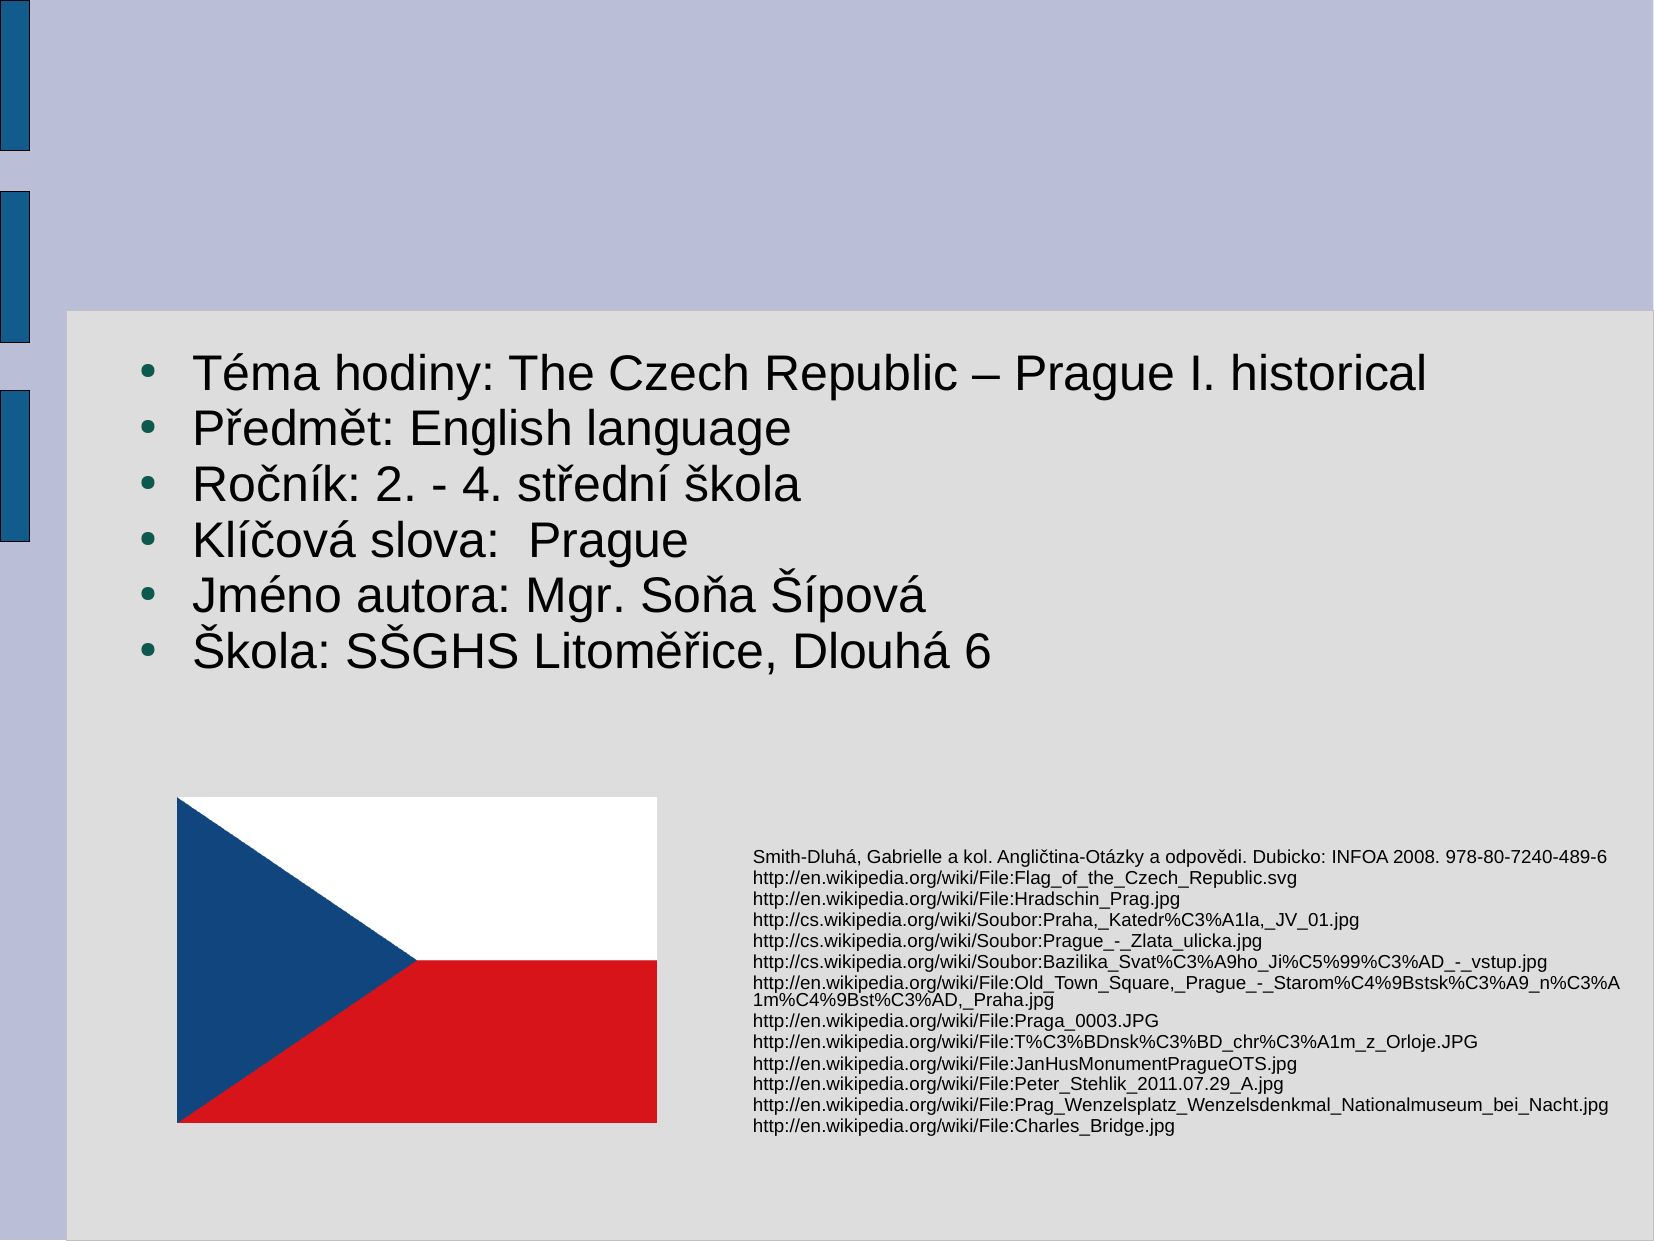

# Téma hodiny: The Czech Republic – Prague I. historical
Předmět: English language
Ročník: 2. - 4. střední škola
Klíčová slova: Prague
Jméno autora: Mgr. Soňa Šípová
Škola: SŠGHS Litoměřice, Dlouhá 6
Smith-Dluhá, Gabrielle a kol. Angličtina-Otázky a odpovědi. Dubicko: INFOA 2008. 978-80-7240-489-6
http://en.wikipedia.org/wiki/File:Flag_of_the_Czech_Republic.svg
http://en.wikipedia.org/wiki/File:Hradschin_Prag.jpg
http://cs.wikipedia.org/wiki/Soubor:Praha,_Katedr%C3%A1la,_JV_01.jpg
http://cs.wikipedia.org/wiki/Soubor:Prague_-_Zlata_ulicka.jpg
http://cs.wikipedia.org/wiki/Soubor:Bazilika_Svat%C3%A9ho_Ji%C5%99%C3%AD_-_vstup.jpg
http://en.wikipedia.org/wiki/File:Old_Town_Square,_Prague_-_Starom%C4%9Bstsk%C3%A9_n%C3%A1m%C4%9Bst%C3%AD,_Praha.jpg
http://en.wikipedia.org/wiki/File:Praga_0003.JPG
http://en.wikipedia.org/wiki/File:T%C3%BDnsk%C3%BD_chr%C3%A1m_z_Orloje.JPG
http://en.wikipedia.org/wiki/File:JanHusMonumentPragueOTS.jpg
http://en.wikipedia.org/wiki/File:Peter_Stehlik_2011.07.29_A.jpg
http://en.wikipedia.org/wiki/File:Prag_Wenzelsplatz_Wenzelsdenkmal_Nationalmuseum_bei_Nacht.jpg
http://en.wikipedia.org/wiki/File:Charles_Bridge.jpg